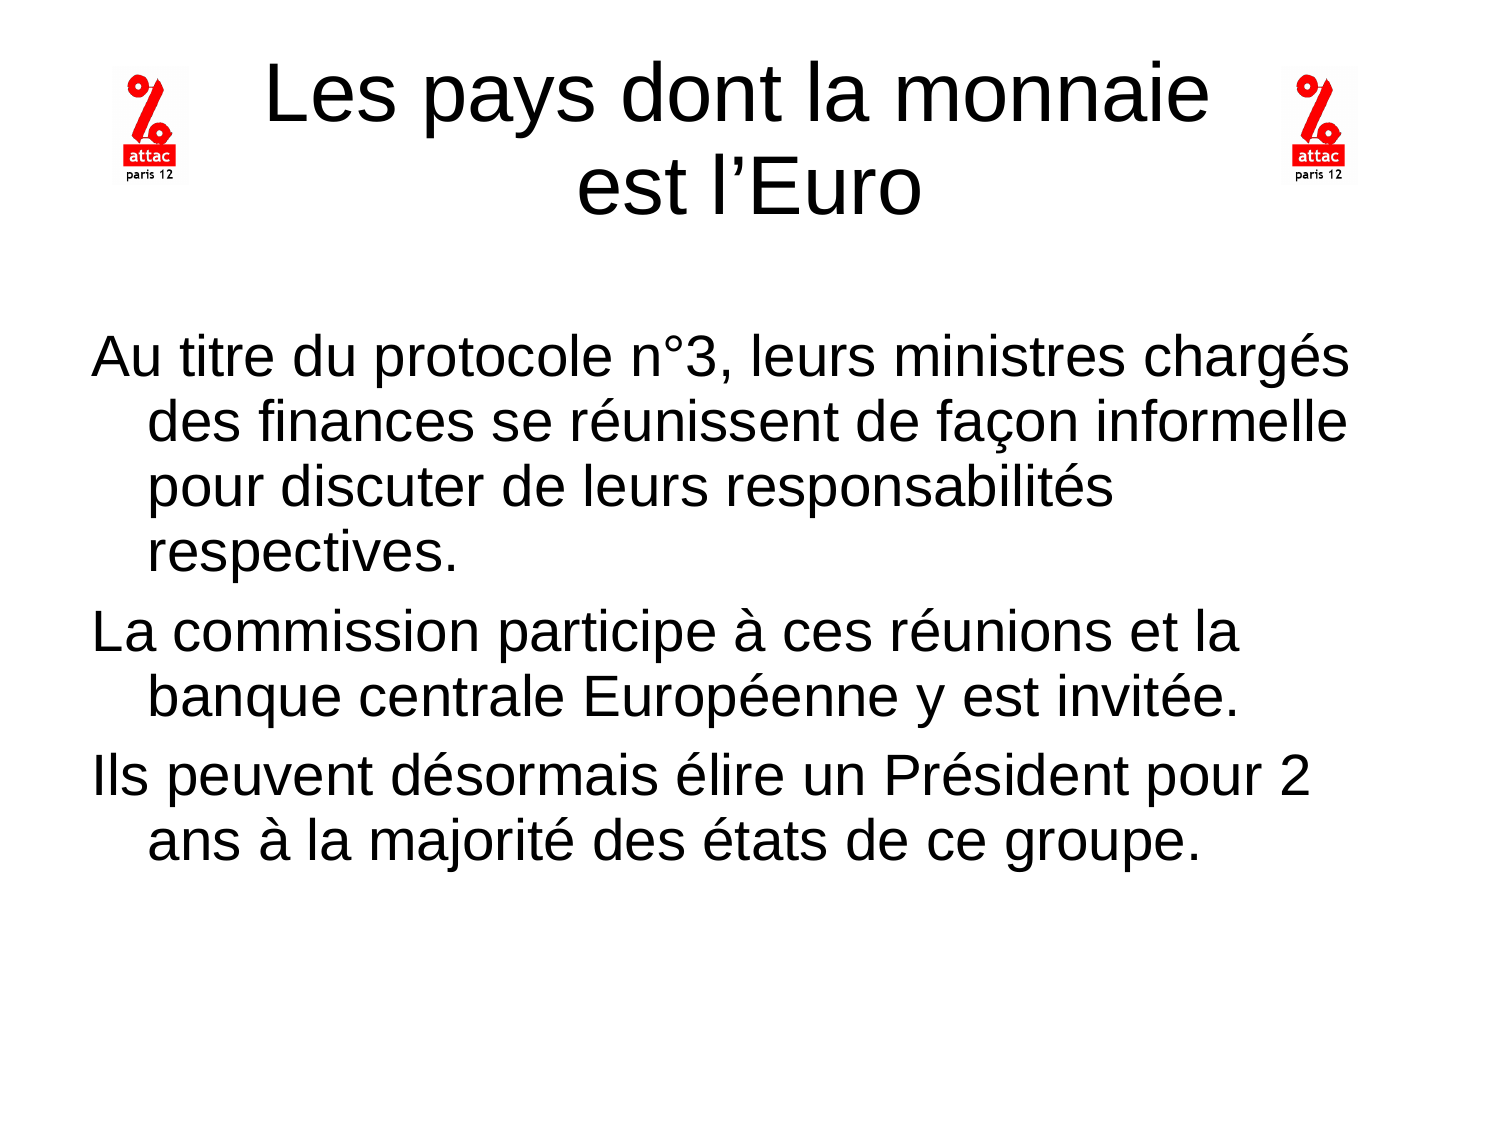

# Les pays dont la monnaie est l’Euro
Au titre du protocole n°3, leurs ministres chargés des finances se réunissent de façon informelle pour discuter de leurs responsabilités respectives.
La commission participe à ces réunions et la banque centrale Européenne y est invitée.
Ils peuvent désormais élire un Président pour 2 ans à la majorité des états de ce groupe.